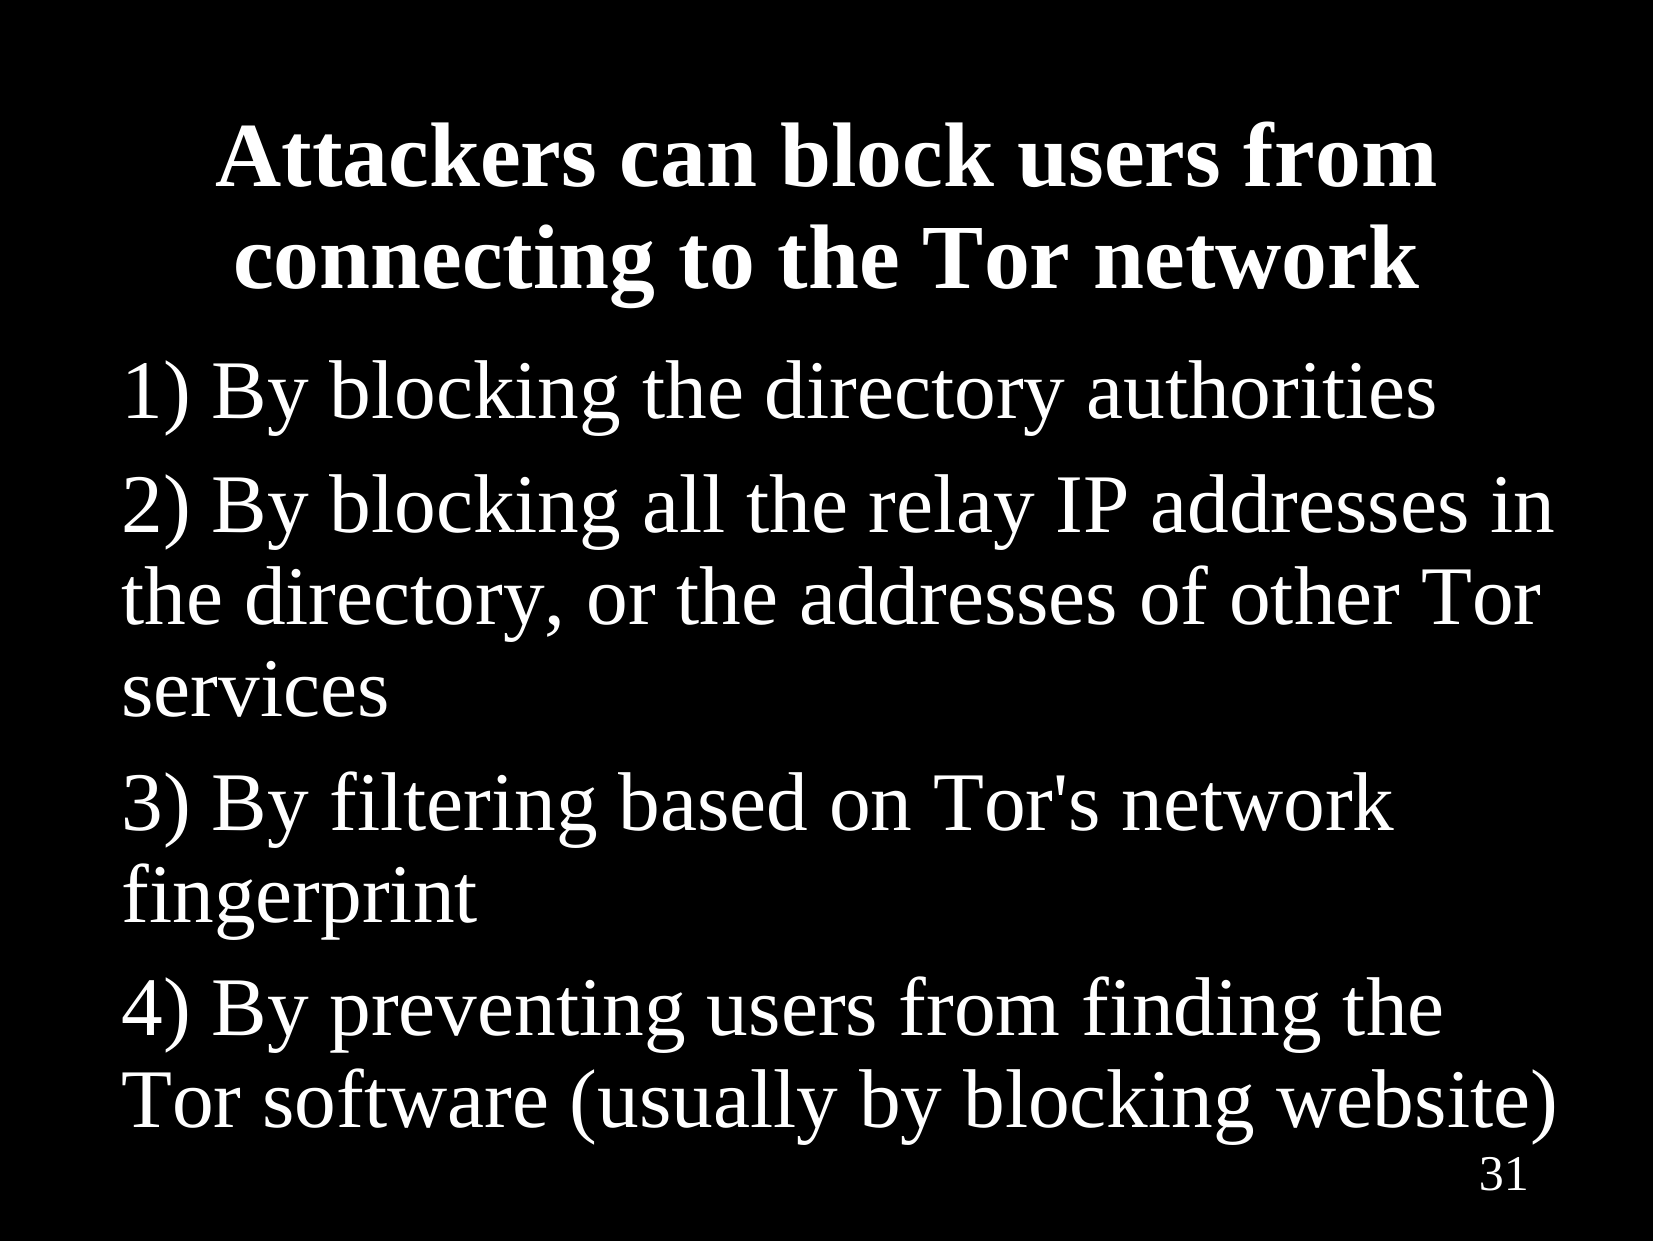

# Attackers can block users from connecting to the Tor network
1) By blocking the directory authorities
2) By blocking all the relay IP addresses in the directory, or the addresses of other Tor services
3) By filtering based on Tor's network fingerprint
4) By preventing users from finding the Tor software (usually by blocking website)